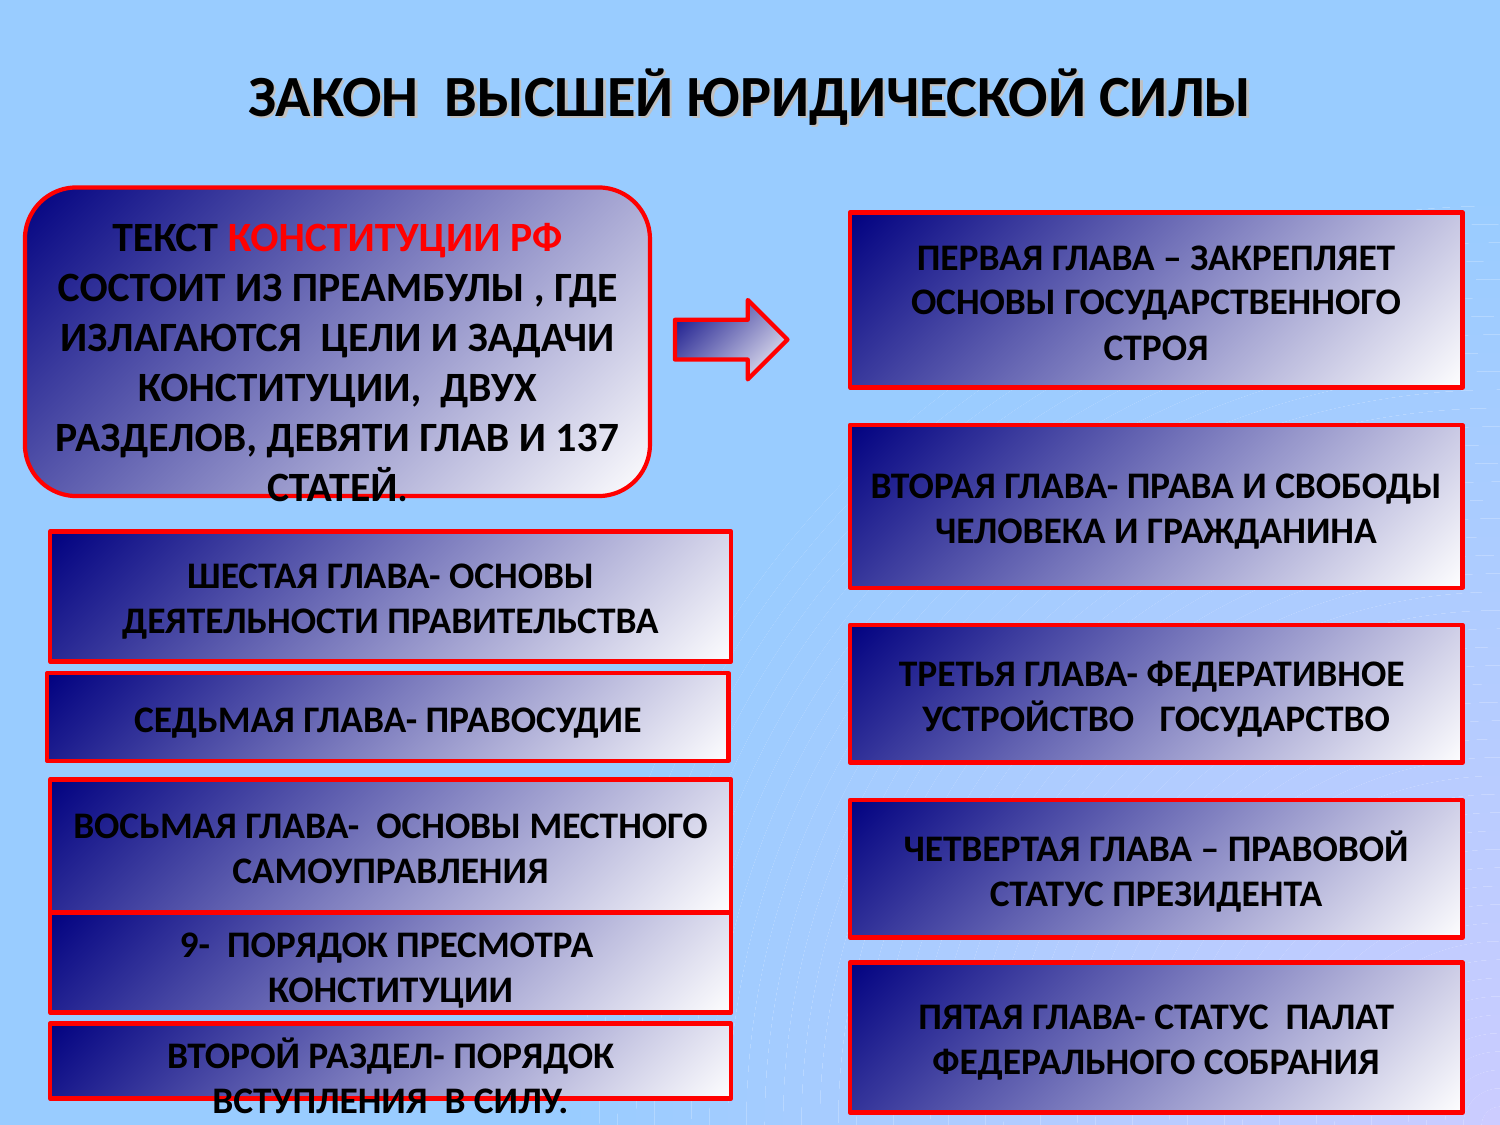

# ЗАКОН ВЫСШЕЙ ЮРИДИЧЕСКОЙ СИЛЫ
ТЕКСТ КОНСТИТУЦИИ РФ СОСТОИТ ИЗ ПРЕАМБУЛЫ , ГДЕ ИЗЛАГАЮТСЯ ЦЕЛИ И ЗАДАЧИ КОНСТИТУЦИИ, ДВУХ РАЗДЕЛОВ, ДЕВЯТИ ГЛАВ И 137 СТАТЕЙ.
ПЕРВАЯ ГЛАВА – ЗАКРЕПЛЯЕТ ОСНОВЫ ГОСУДАРСТВЕННОГО СТРОЯ
ВТОРАЯ ГЛАВА- ПРАВА И СВОБОДЫ ЧЕЛОВЕКА И ГРАЖДАНИНА
ШЕСТАЯ ГЛАВА- ОСНОВЫ ДЕЯТЕЛЬНОСТИ ПРАВИТЕЛЬСТВА
ТРЕТЬЯ ГЛАВА- ФЕДЕРАТИВНОЕ УСТРОЙСТВО ГОСУДАРСТВО
СЕДЬМАЯ ГЛАВА- ПРАВОСУДИЕ
ВОСЬМАЯ ГЛАВА- ОСНОВЫ МЕСТНОГО САМОУПРАВЛЕНИЯ
ЧЕТВЕРТАЯ ГЛАВА – ПРАВОВОЙ СТАТУС ПРЕЗИДЕНТА
9- ПОРЯДОК ПРЕСМОТРА КОНСТИТУЦИИ
ПЯТАЯ ГЛАВА- СТАТУС ПАЛАТ ФЕДЕРАЛЬНОГО СОБРАНИЯ
ВТОРОЙ РАЗДЕЛ- ПОРЯДОК ВСТУПЛЕНИЯ В СИЛУ.